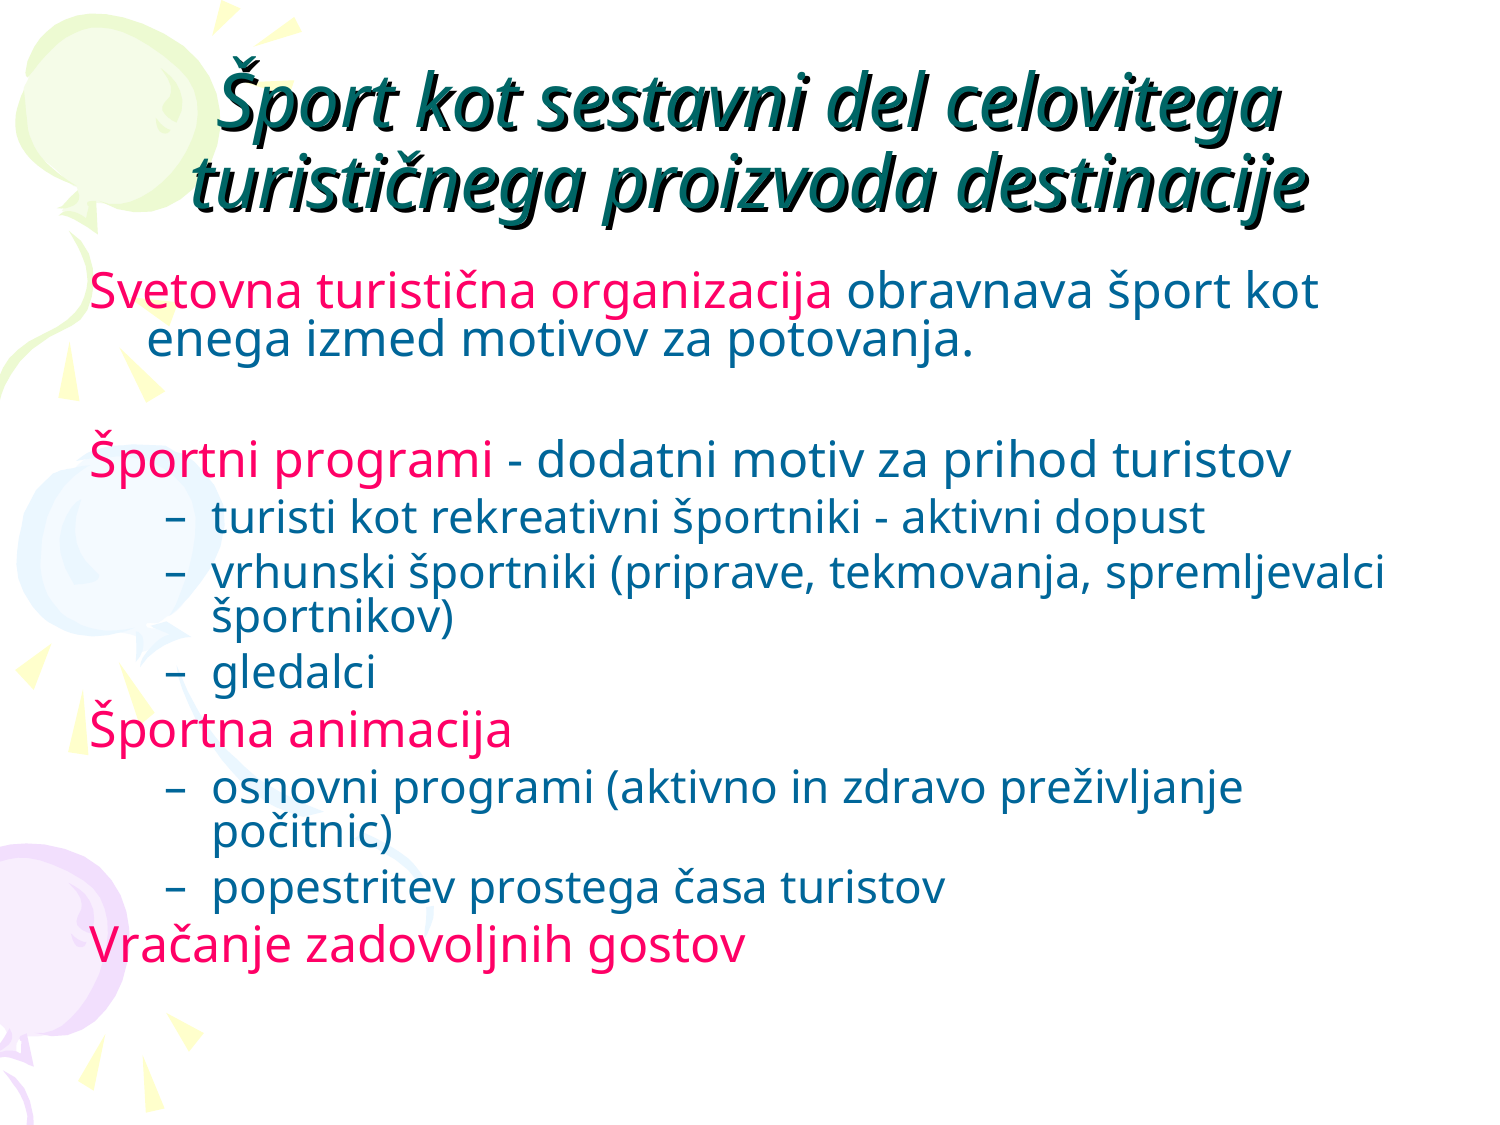

# Šport kot sestavni del celovitega turističnega proizvoda destinacije
Svetovna turistična organizacija obravnava šport kot enega izmed motivov za potovanja.
Športni programi - dodatni motiv za prihod turistov
turisti kot rekreativni športniki - aktivni dopust
vrhunski športniki (priprave, tekmovanja, spremljevalci športnikov)
gledalci
Športna animacija
osnovni programi (aktivno in zdravo preživljanje počitnic)
popestritev prostega časa turistov
Vračanje zadovoljnih gostov